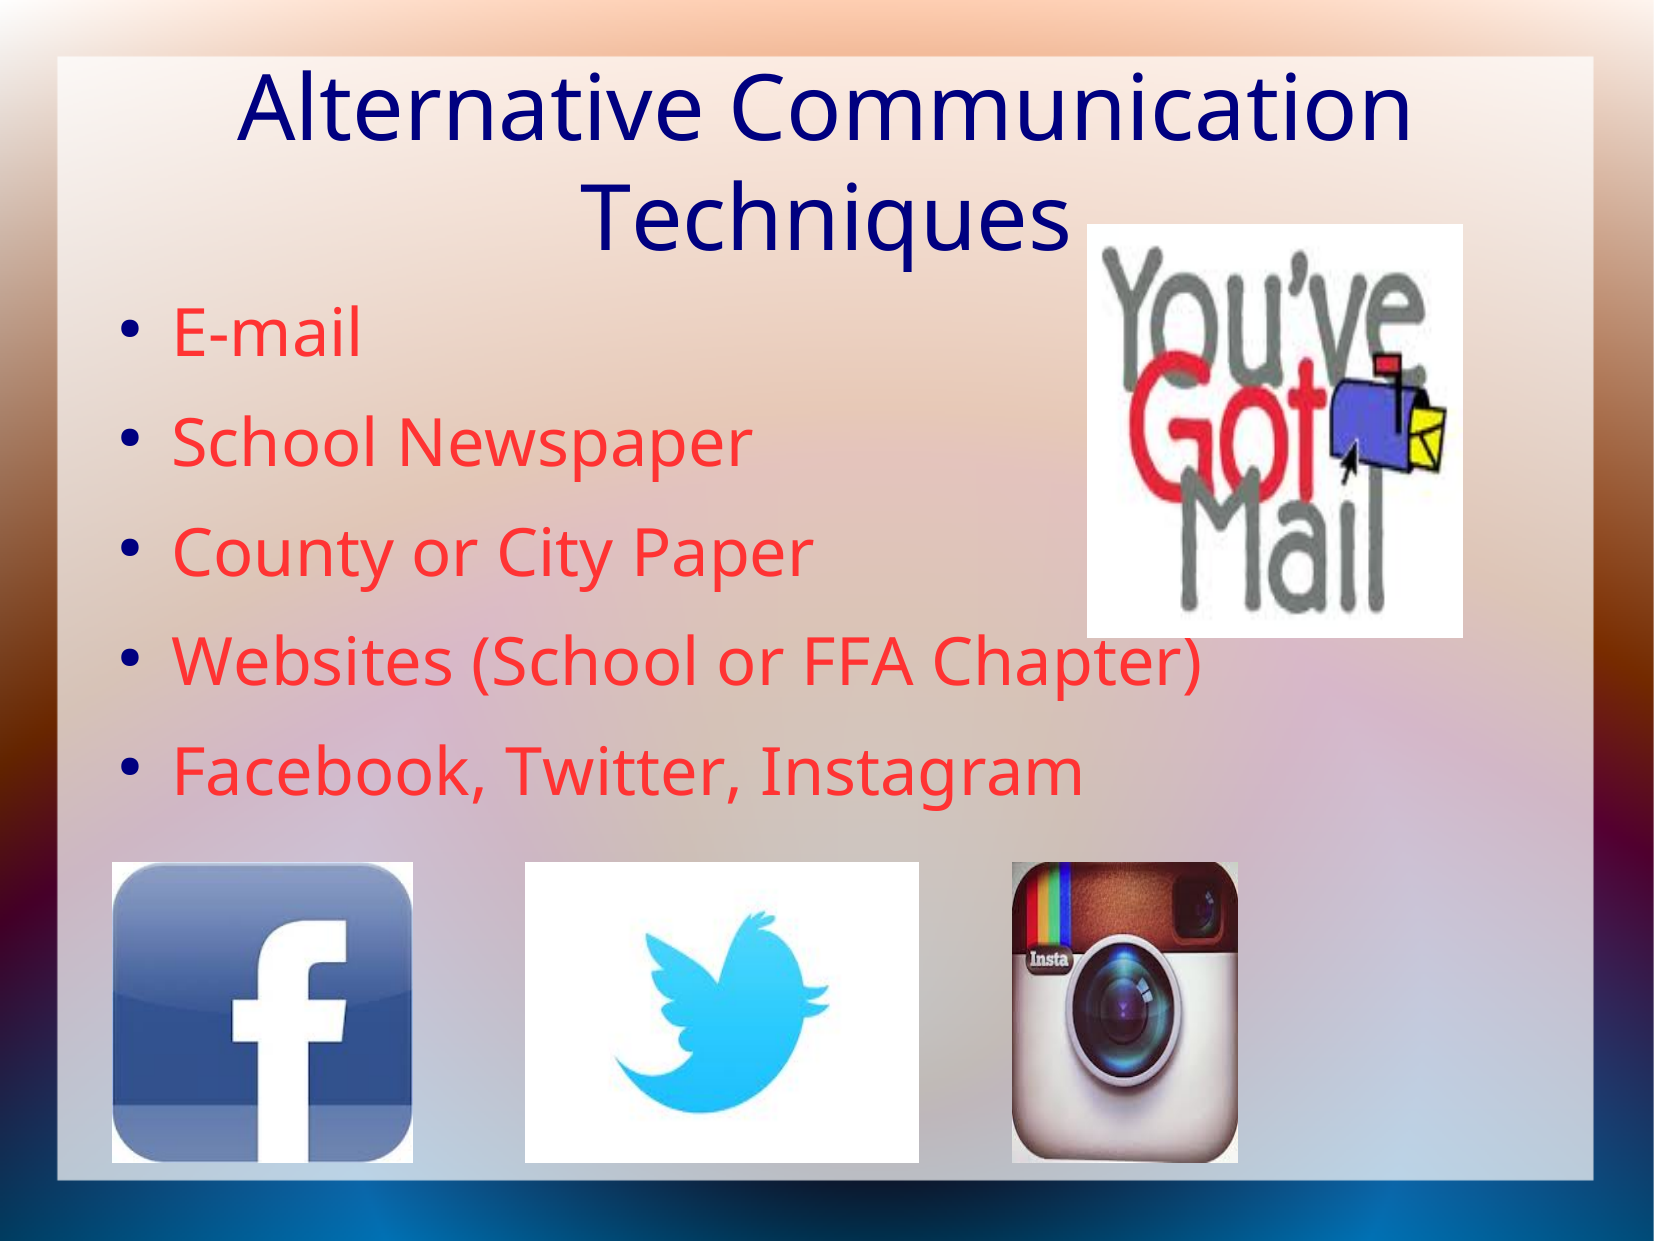

# Alternative Communication Techniques
E-mail
School Newspaper
County or City Paper
Websites (School or FFA Chapter)
Facebook, Twitter, Instagram